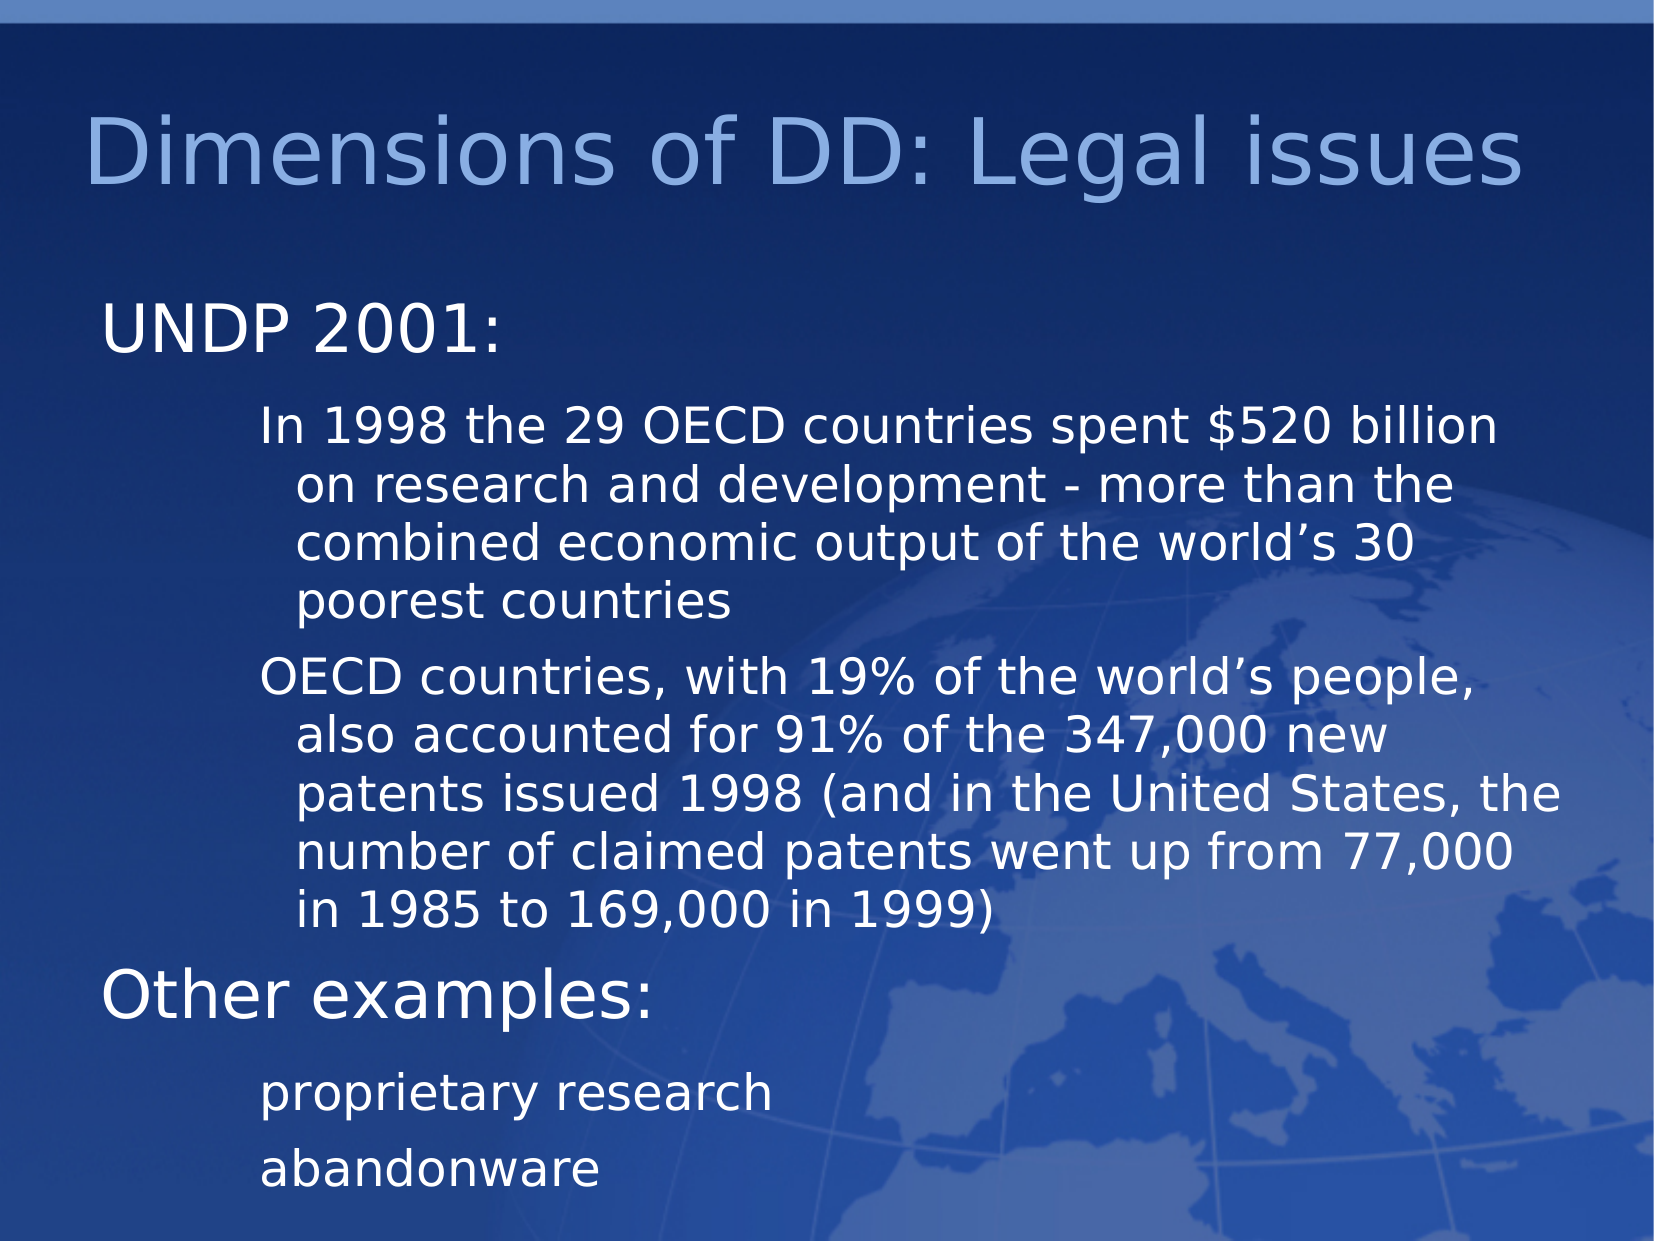

# Dimensions of DD: Legal issues
UNDP 2001:
In 1998 the 29 OECD countries spent $520 billion on research and development - more than the combined economic output of the world’s 30 poorest countries
OECD countries, with 19% of the world’s people, also accounted for 91% of the 347,000 new patents issued 1998 (and in the United States, the number of claimed patents went up from 77,000 in 1985 to 169,000 in 1999)
Other examples:
proprietary research
abandonware